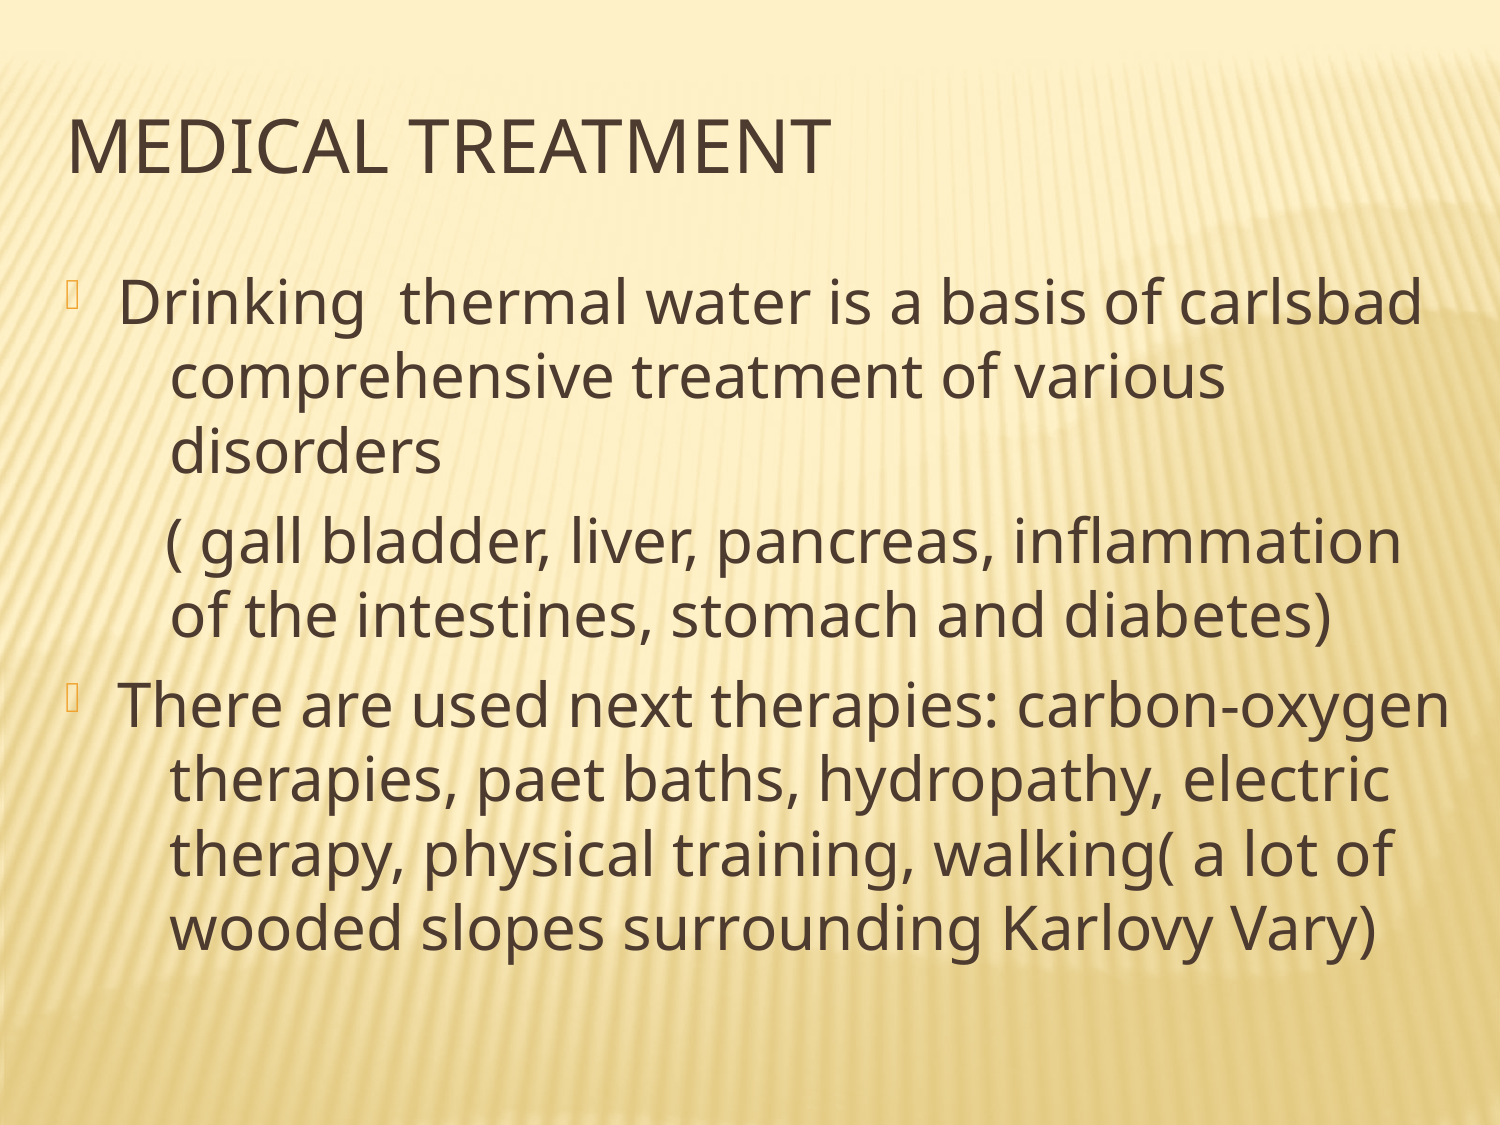

# Medical treatment
Drinking thermal water is a basis of carlsbad comprehensive treatment of various disorders
 ( gall bladder, liver, pancreas, inflammation of the intestines, stomach and diabetes)
There are used next therapies: carbon-oxygen therapies, paet baths, hydropathy, electric therapy, physical training, walking( a lot of wooded slopes surrounding Karlovy Vary)